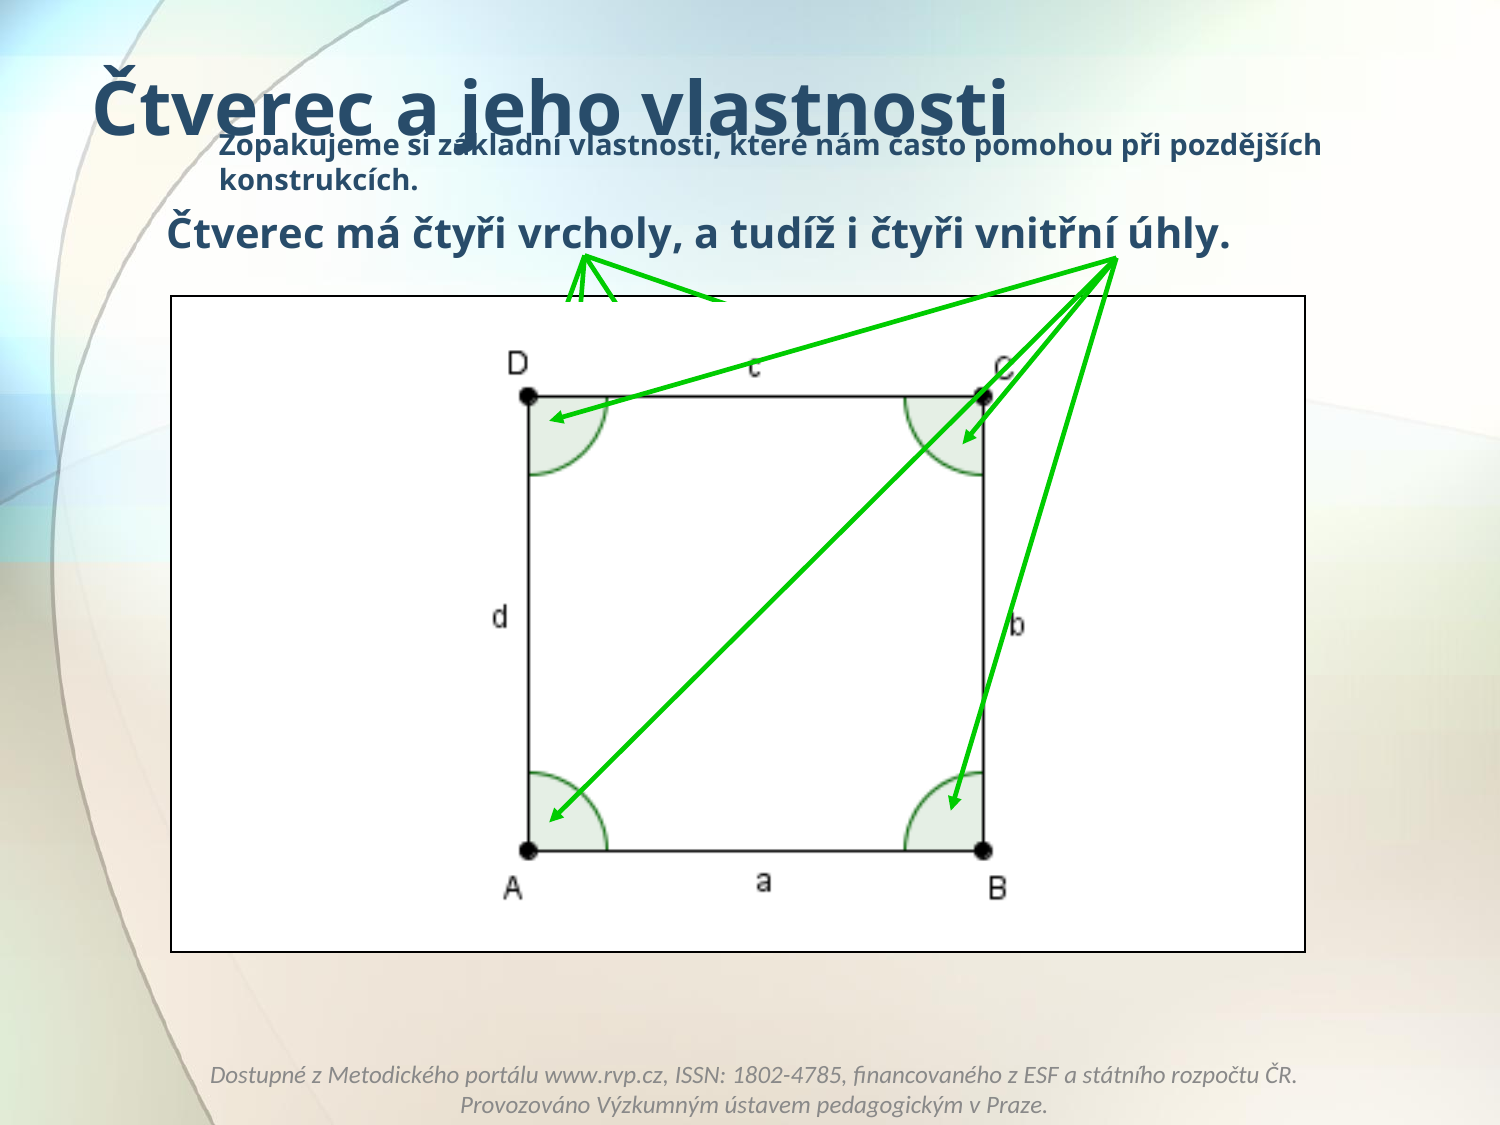

# Čtverec a jeho vlastnosti
Zopakujeme si základní vlastnosti, které nám často pomohou při pozdějších konstrukcích.
Čtverec má čtyři vrcholy, a tudíž i čtyři vnitřní úhly.